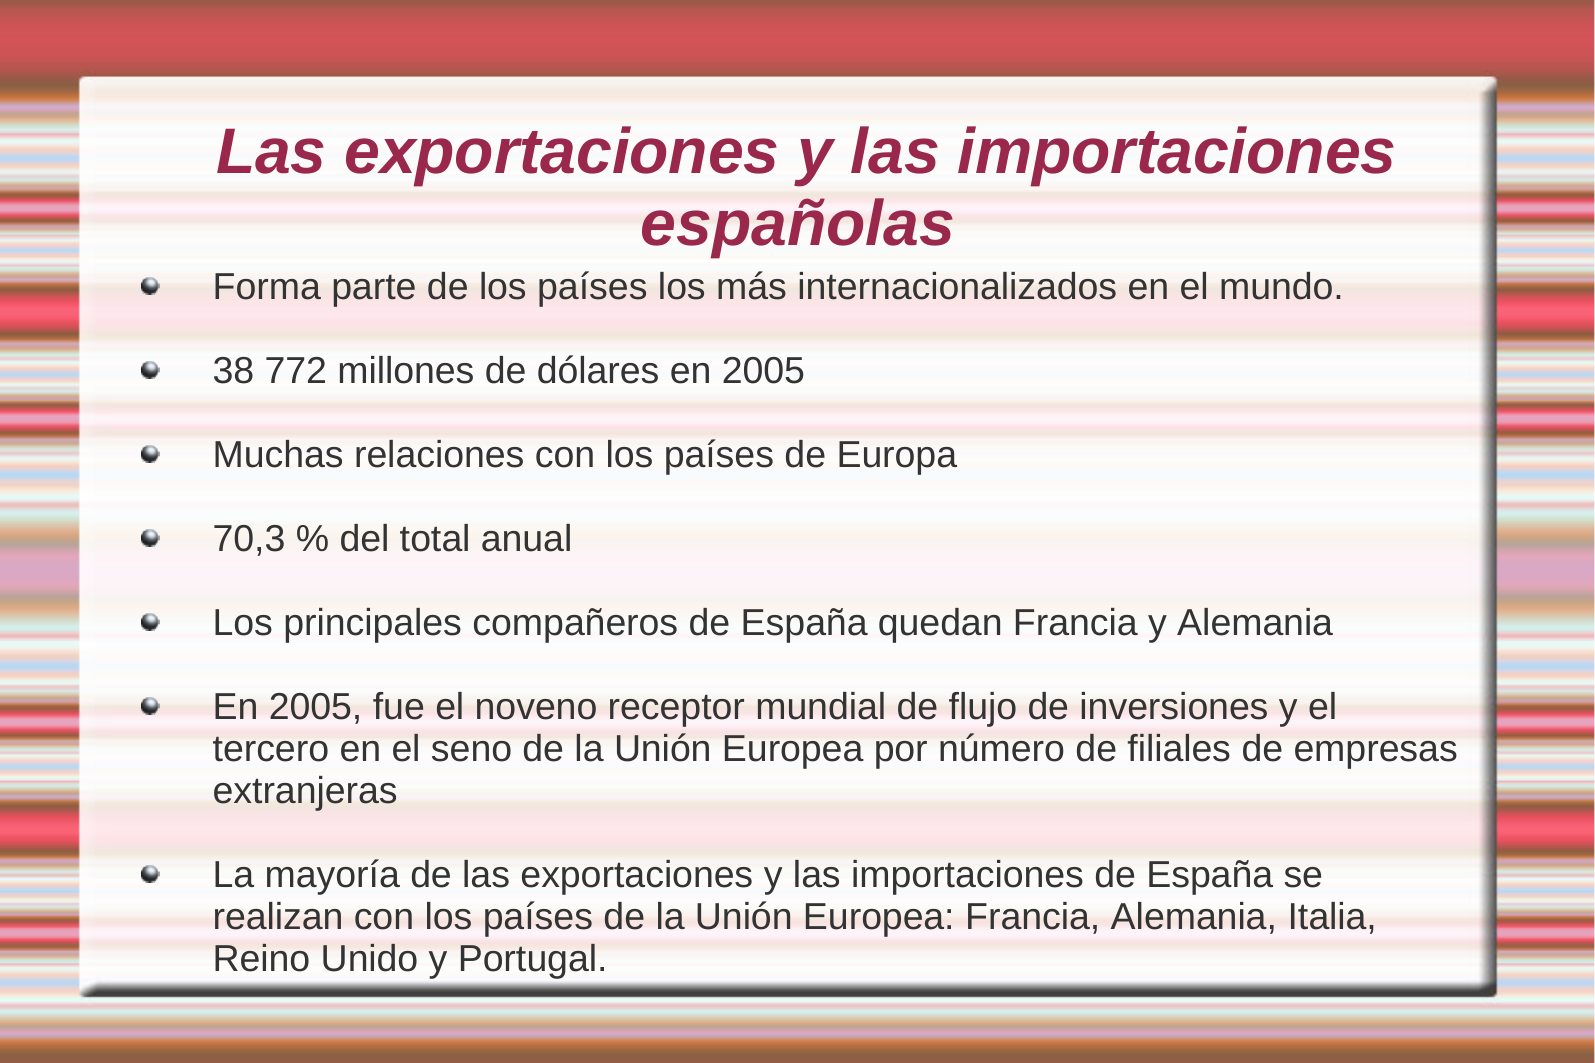

# Las exportaciones y las importaciones españolas
Forma parte de los países los más internacionalizados en el mundo.
38 772 millones de dólares en 2005
Muchas relaciones con los países de Europa
70,3 % del total anual
Los principales compañeros de España quedan Francia y Alemania
En 2005, fue el noveno receptor mundial de flujo de inversiones y el tercero en el seno de la Unión Europea por número de filiales de empresas extranjeras
La mayoría de las exportaciones y las importaciones de España se realizan con los países de la Unión Europea: Francia, Alemania, Italia, Reino Unido y Portugal.